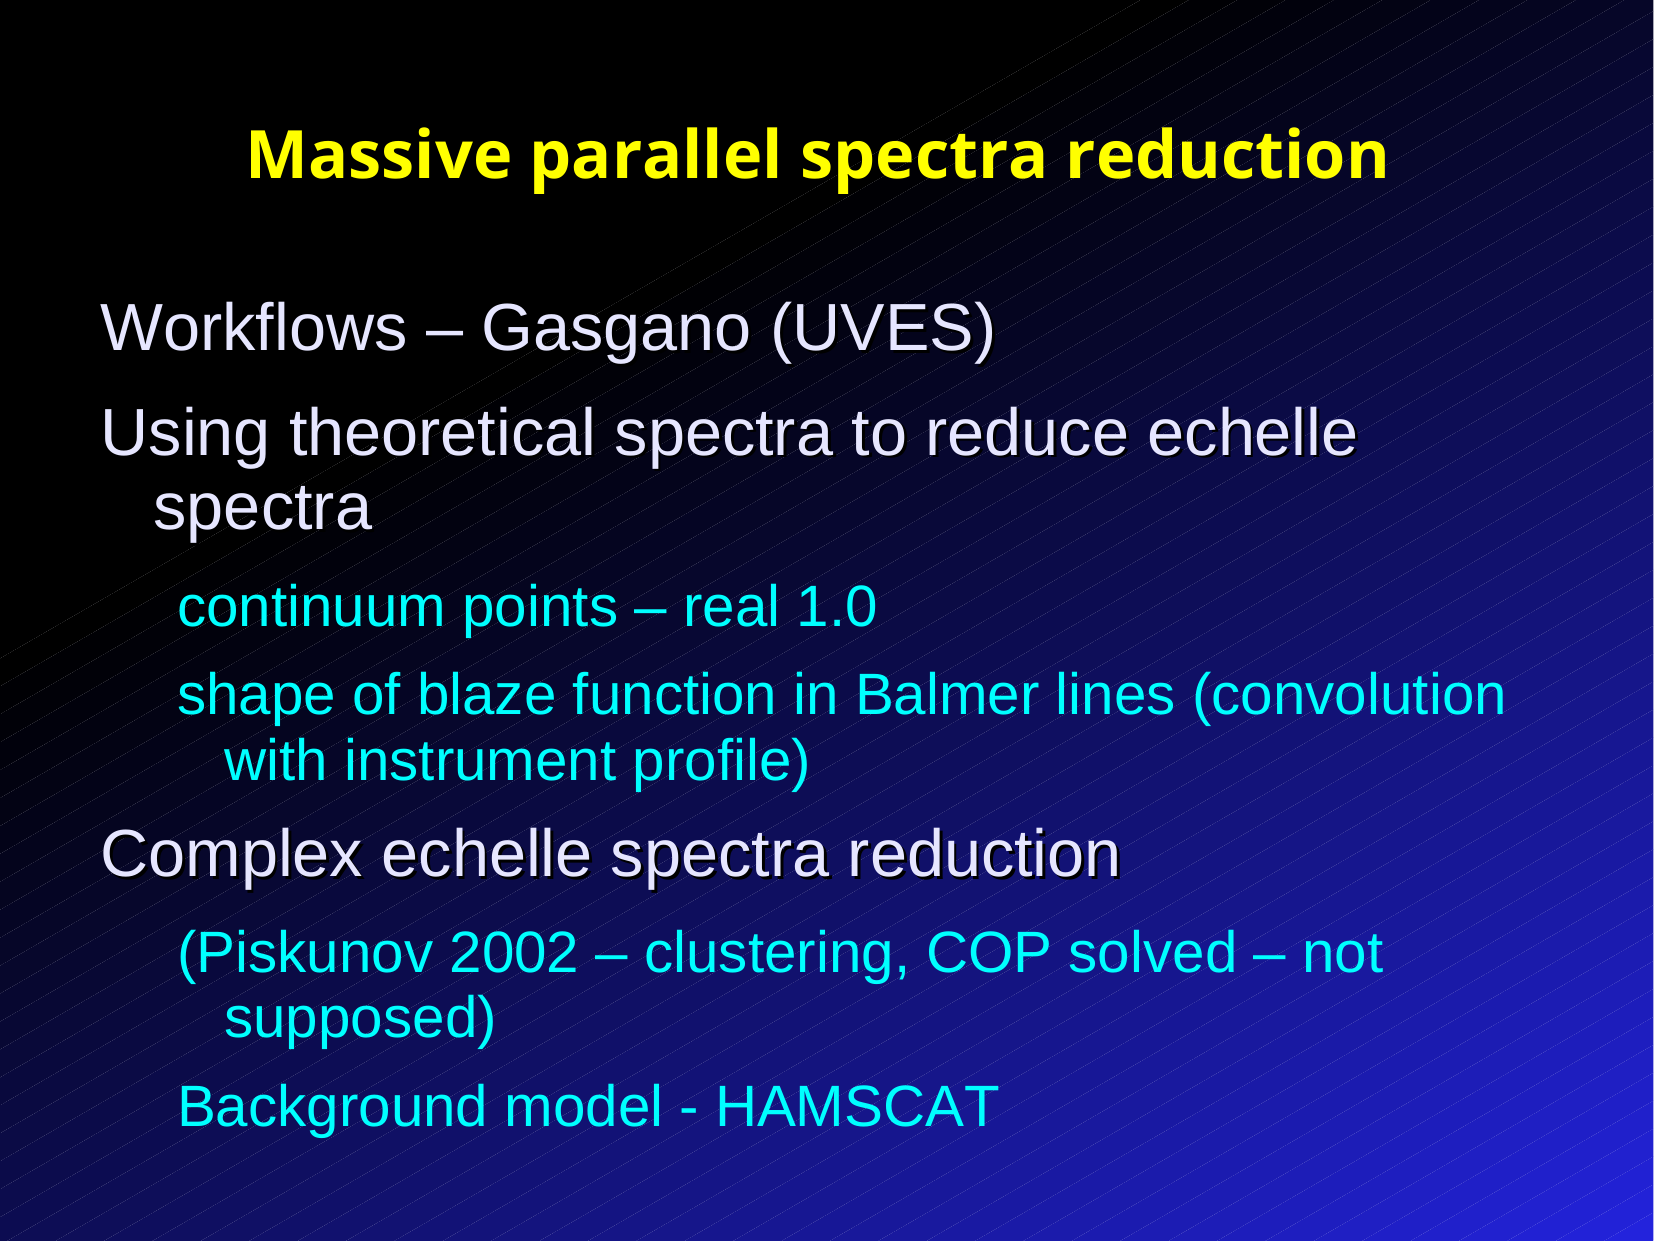

# Massive parallel spectra reduction
Workflows – Gasgano (UVES)
Using theoretical spectra to reduce echelle spectra
continuum points – real 1.0
shape of blaze function in Balmer lines (convolution with instrument profile)
Complex echelle spectra reduction
(Piskunov 2002 – clustering, COP solved – not supposed)
Background model - HAMSCAT